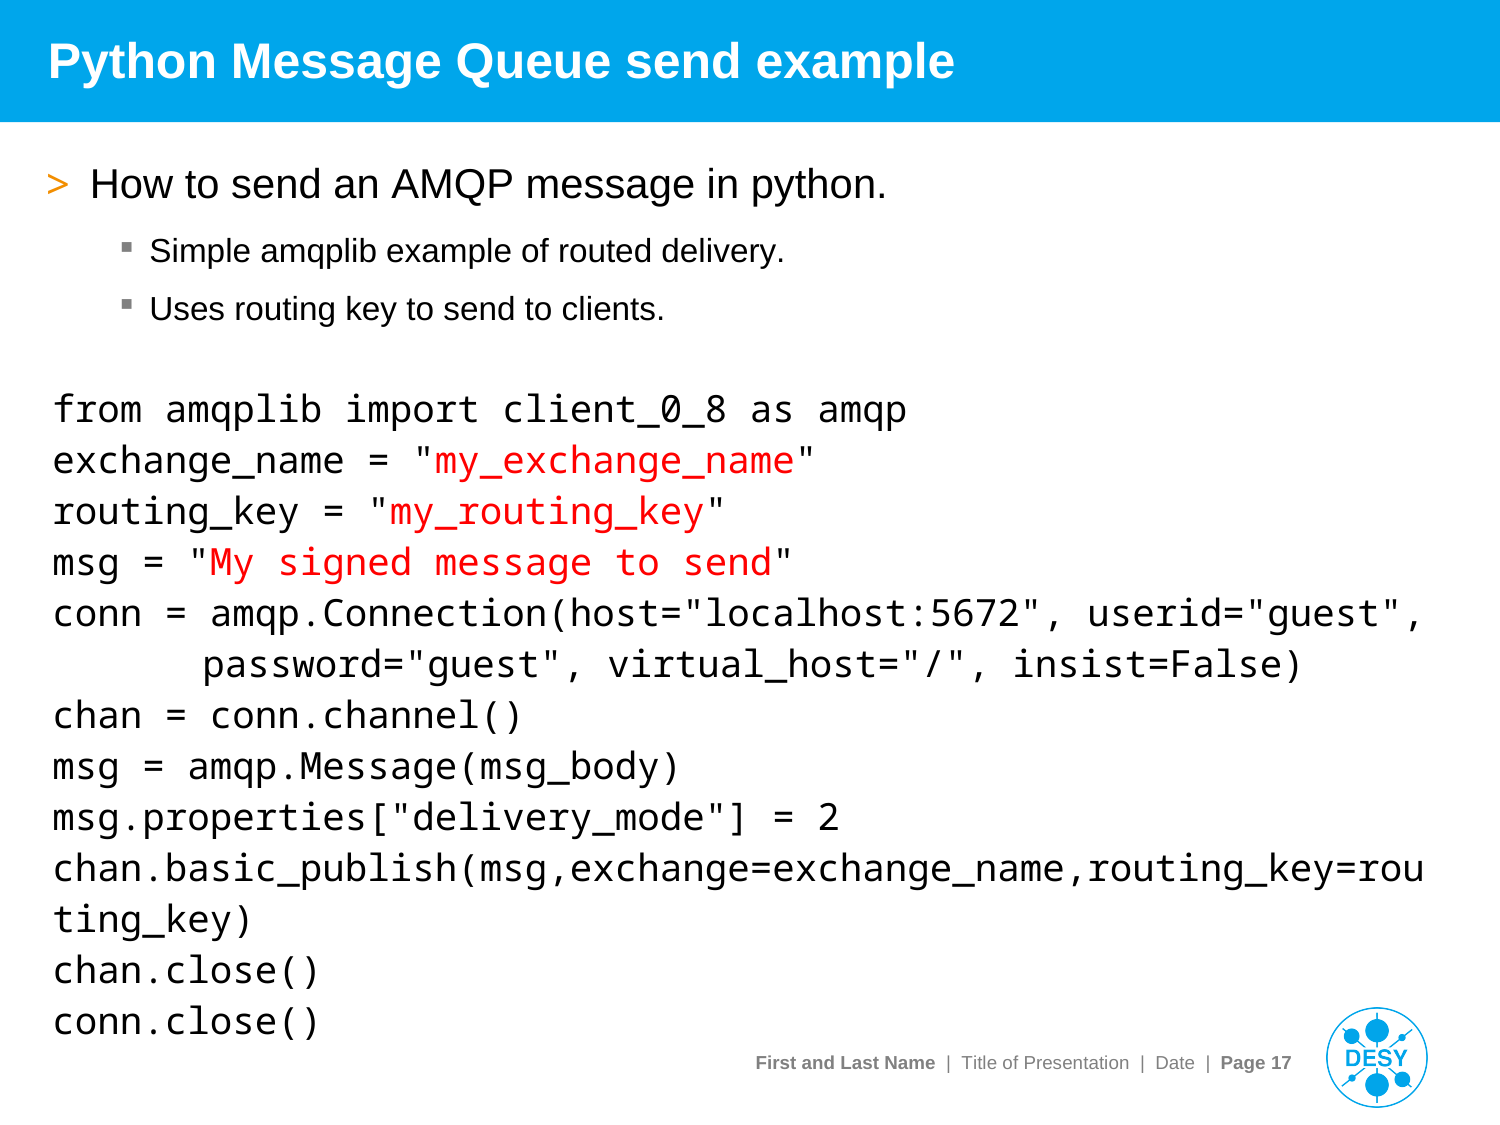

# Python Message Queue send example
How to send an AMQP message in python.
Simple amqplib example of routed delivery.
Uses routing key to send to clients.
from amqplib import client_0_8 as amqp
exchange_name = "my_exchange_name"
routing_key = "my_routing_key"
msg = "My signed message to send"
conn = amqp.Connection(host="localhost:5672", userid="guest",
	password="guest", virtual_host="/", insist=False)
chan = conn.channel()
msg = amqp.Message(msg_body)
msg.properties["delivery_mode"] = 2
chan.basic_publish(msg,exchange=exchange_name,routing_key=routing_key)
chan.close()
conn.close()